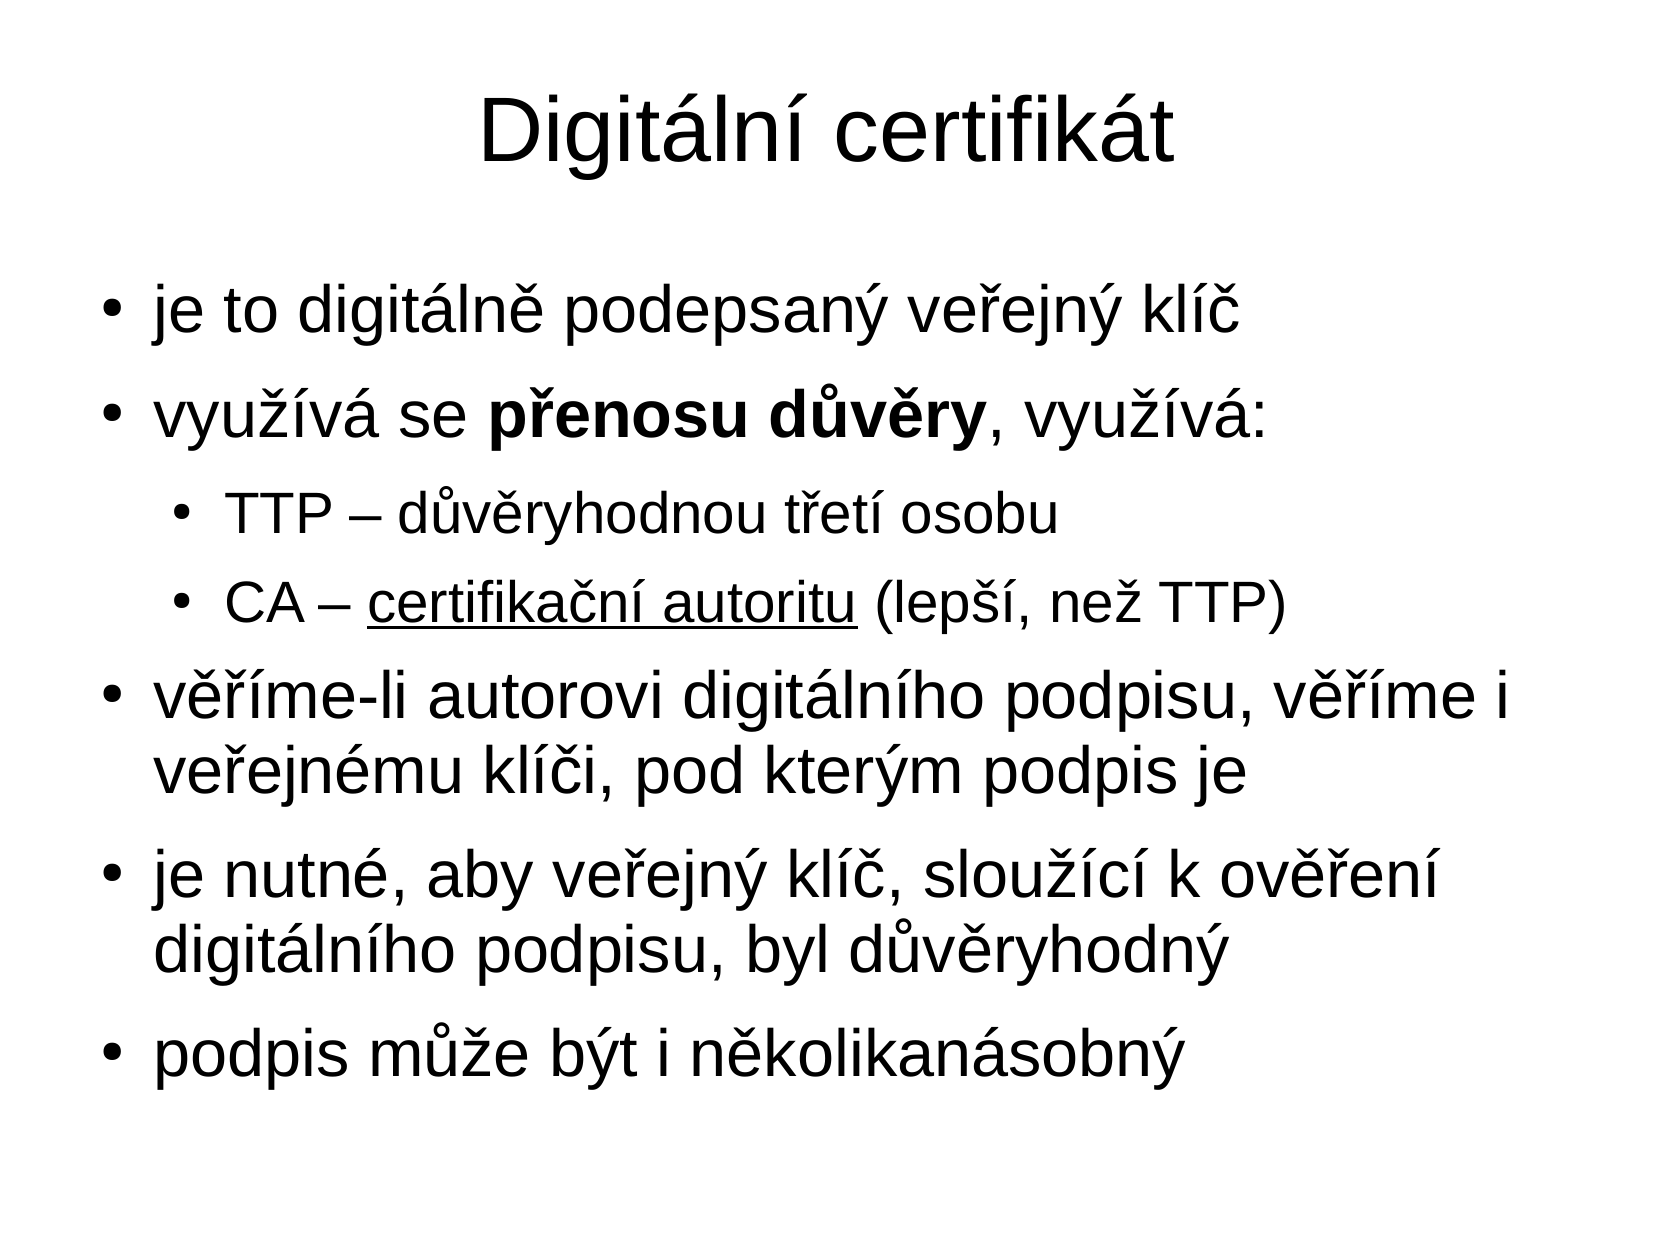

# Digitální certifikát
je to digitálně podepsaný veřejný klíč
využívá se přenosu důvěry, využívá:
TTP – důvěryhodnou třetí osobu
CA – certifikační autoritu (lepší, než TTP)
věříme-li autorovi digitálního podpisu, věříme i veřejnému klíči, pod kterým podpis je
je nutné, aby veřejný klíč, sloužící k ověření digitálního podpisu, byl důvěryhodný
podpis může být i několikanásobný